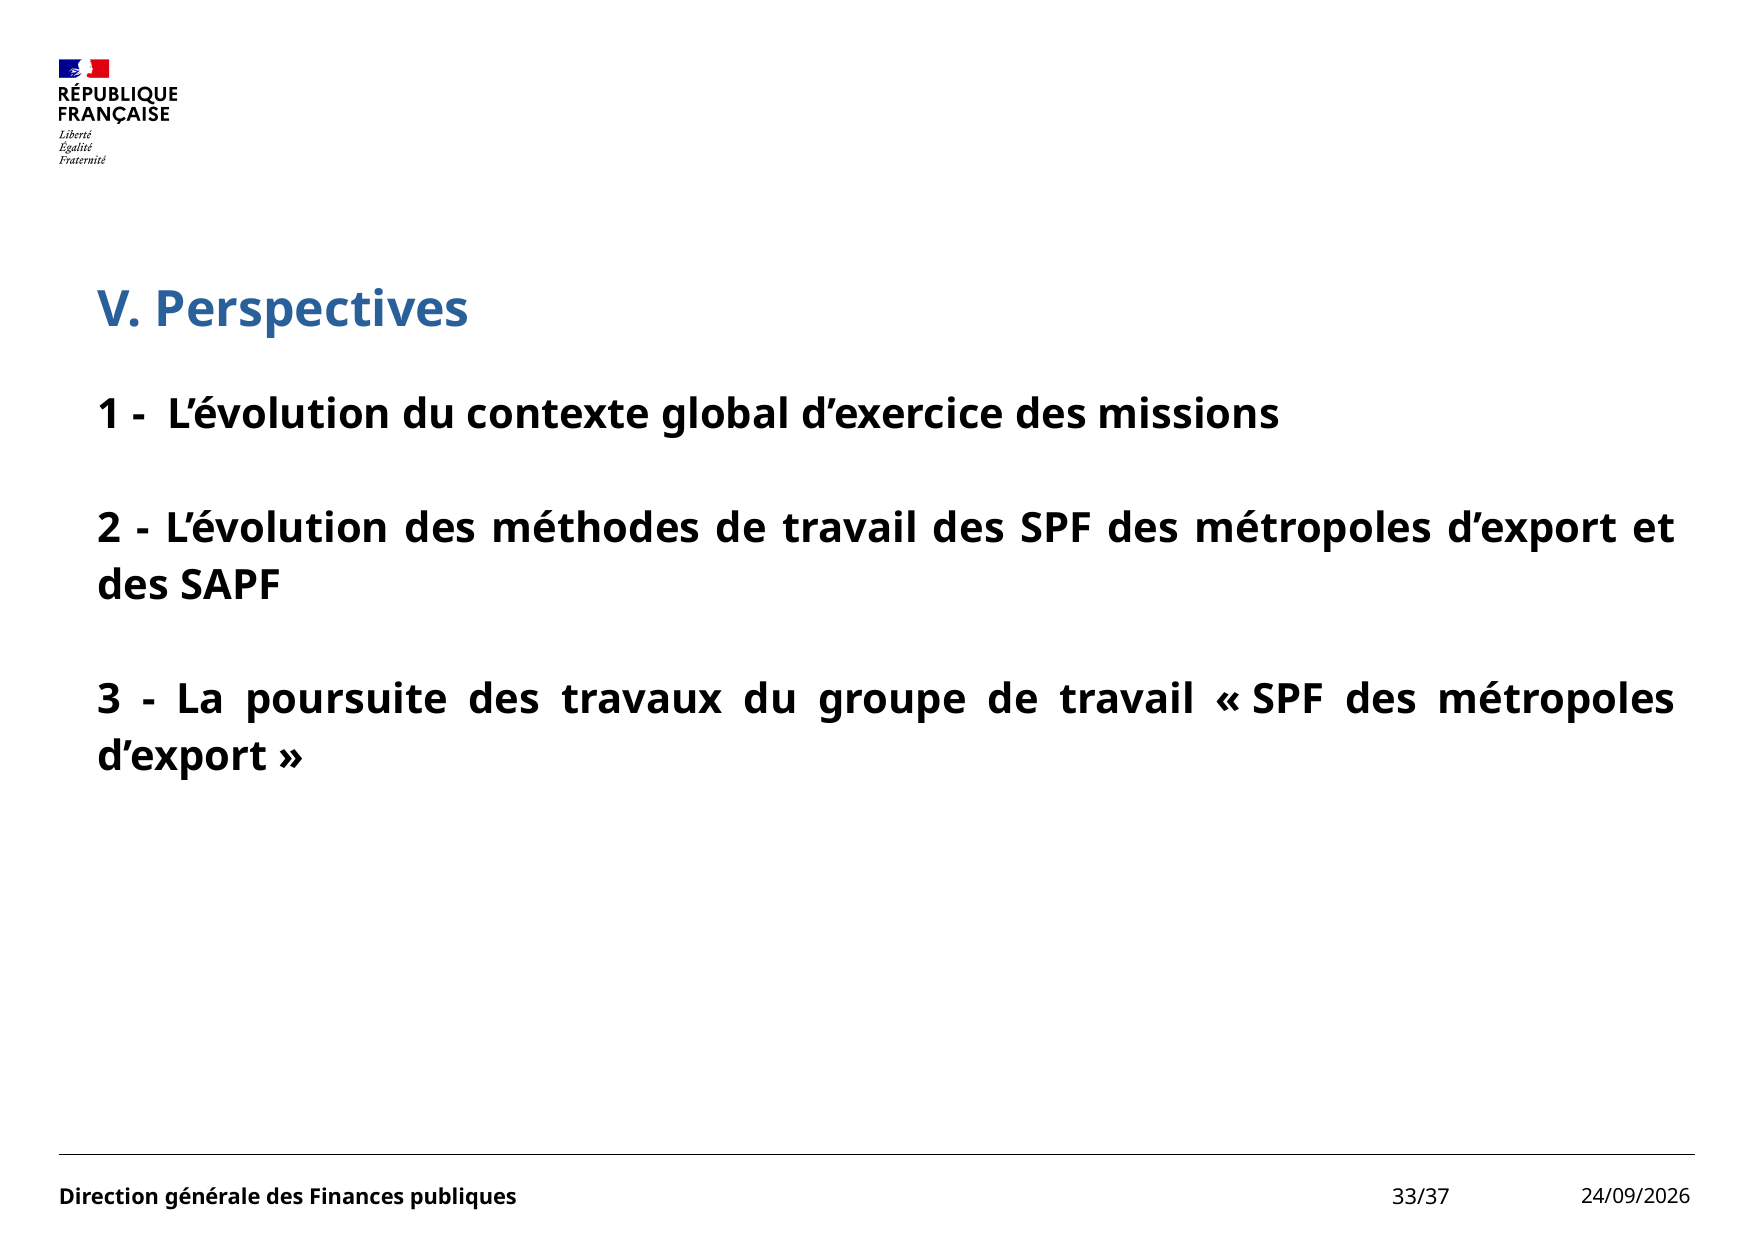

V. Perspectives
1 - L’évolution du contexte global d’exercice des missions
2 - L’évolution des méthodes de travail des SPF des métropoles d’export et des SAPF
3 - La poursuite des travaux du groupe de travail « SPF des métropoles d’export »